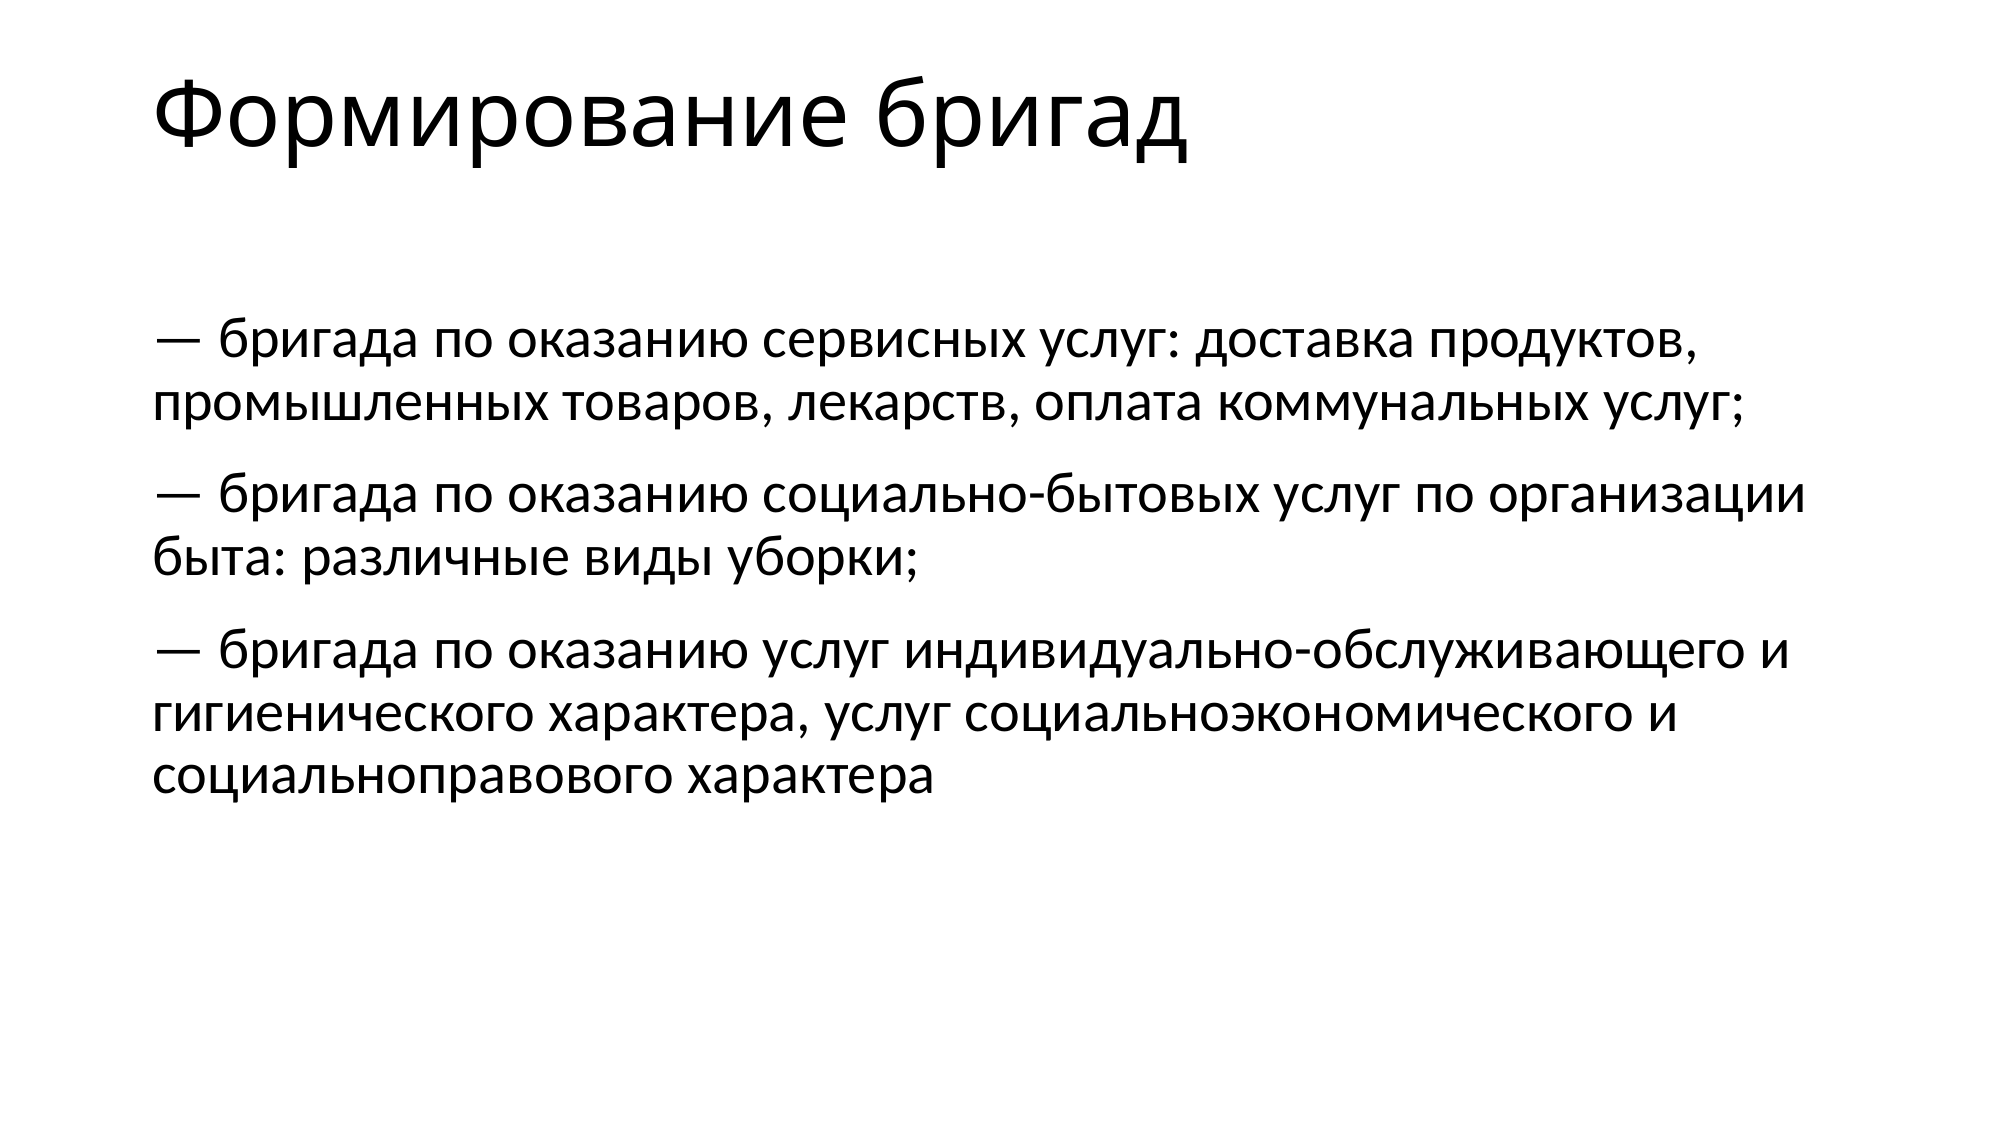

# Формирование бригад
— бригада по оказанию сервисных услуг: доставка продуктов, промышленных товаров, лекарств, оплата коммунальных услуг;
— бригада по оказанию социально-бытовых услуг по организации быта: различные виды уборки;
— бригада по оказанию услуг индивидуально-обслуживающего и гигиенического характера, услуг социальноэкономического и социальноправового характера